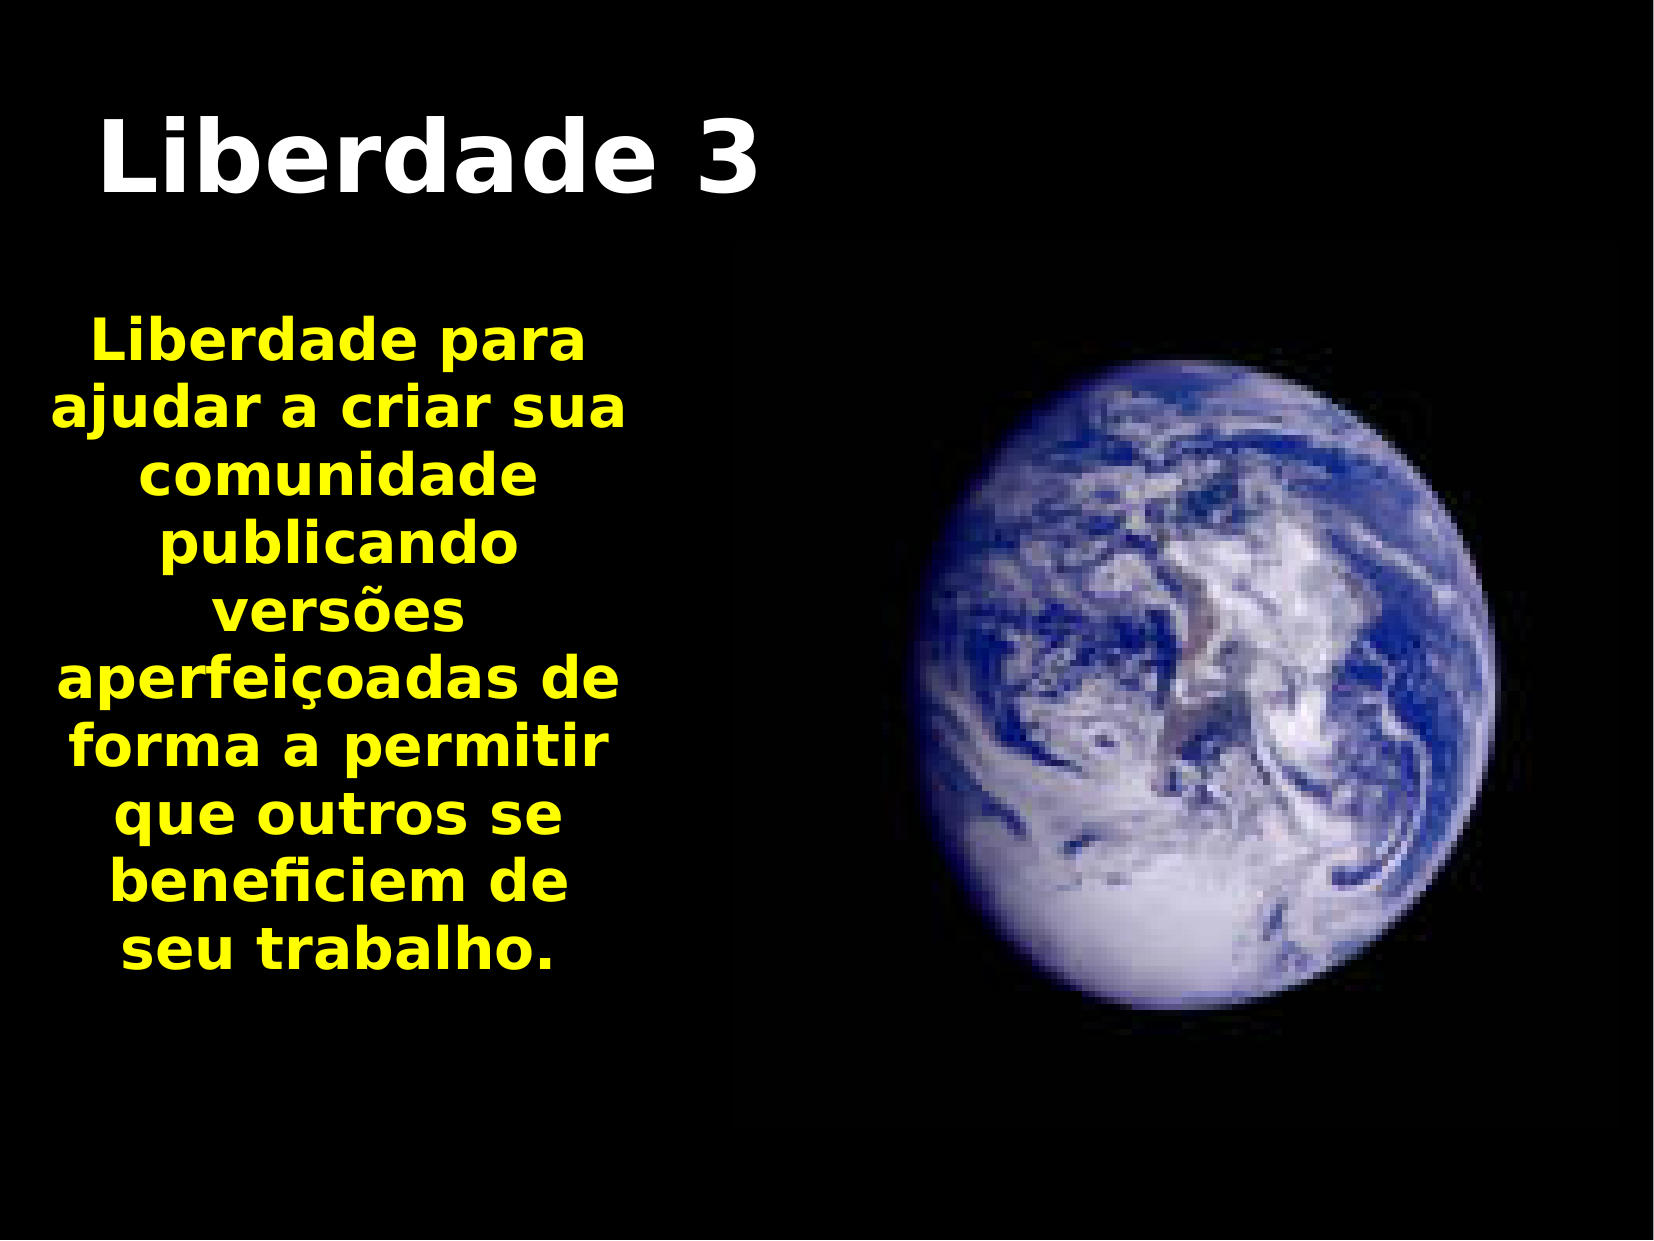

Liberdade 3
Liberdade para ajudar a criar sua comunidade publicando versões aperfeiçoadas de forma a permitir que outros se beneficiem de seu trabalho.